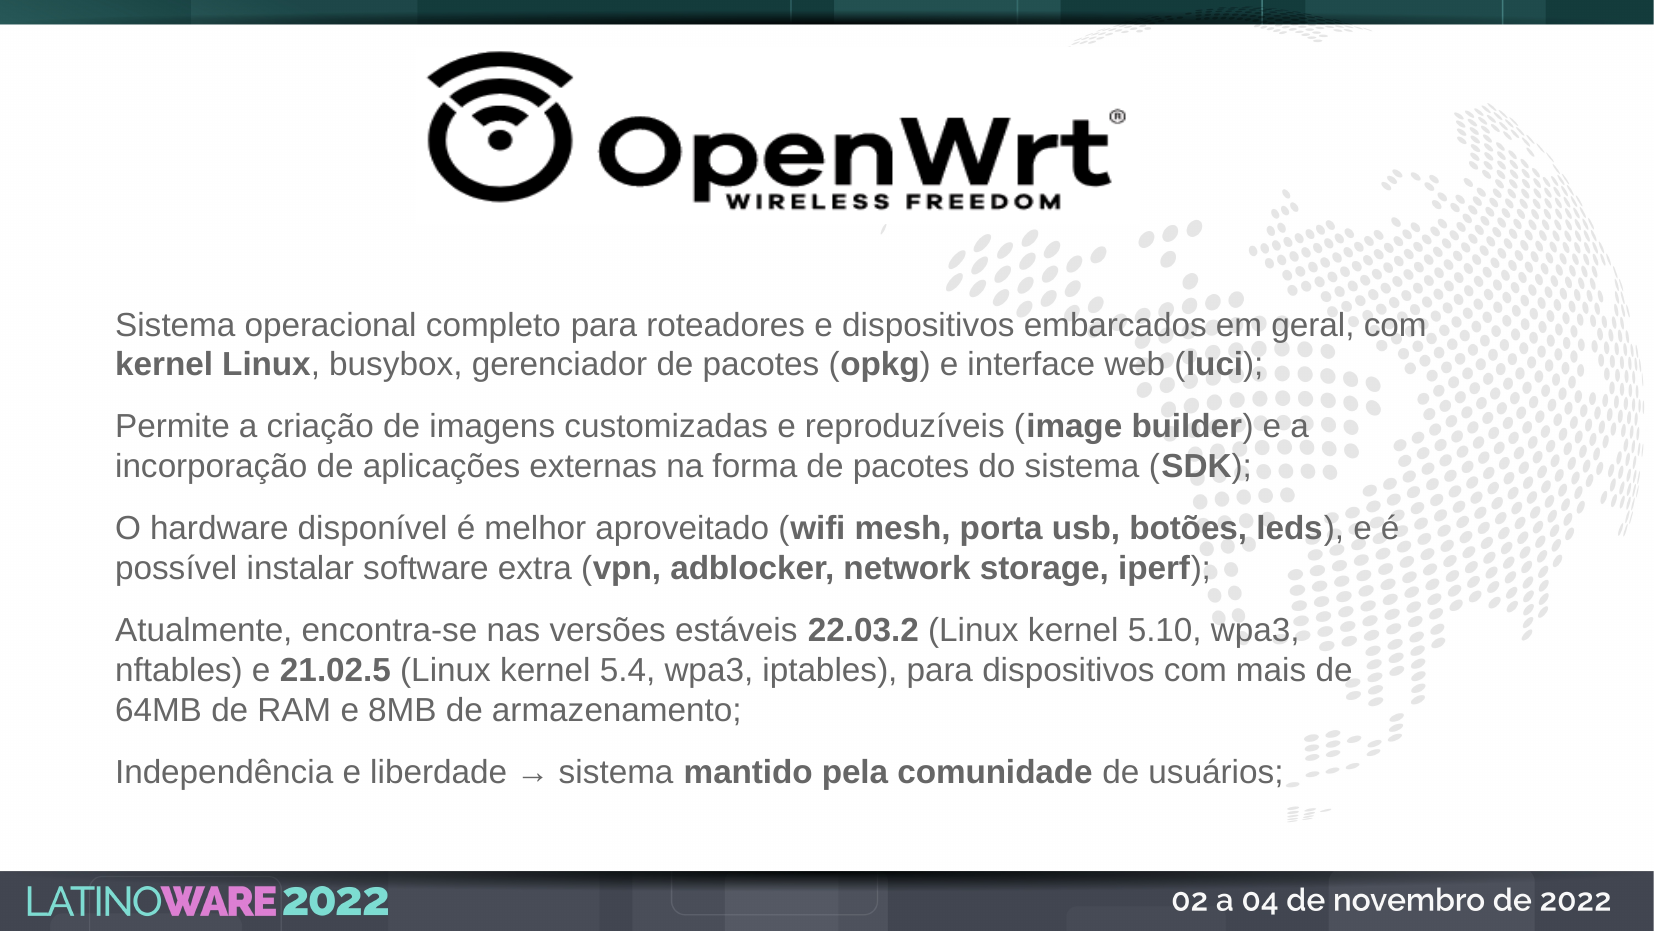

Sistema operacional completo para roteadores e dispositivos embarcados em geral, com kernel Linux, busybox, gerenciador de pacotes (opkg) e interface web (luci);
Permite a criação de imagens customizadas e reproduzíveis (image builder) e a incorporação de aplicações externas na forma de pacotes do sistema (SDK);
O hardware disponível é melhor aproveitado (wifi mesh, porta usb, botões, leds), e é possível instalar software extra (vpn, adblocker, network storage, iperf);
Atualmente, encontra-se nas versões estáveis 22.03.2 (Linux kernel 5.10, wpa3, nftables) e 21.02.5 (Linux kernel 5.4, wpa3, iptables), para dispositivos com mais de 64MB de RAM e 8MB de armazenamento;
Independência e liberdade → sistema mantido pela comunidade de usuários;